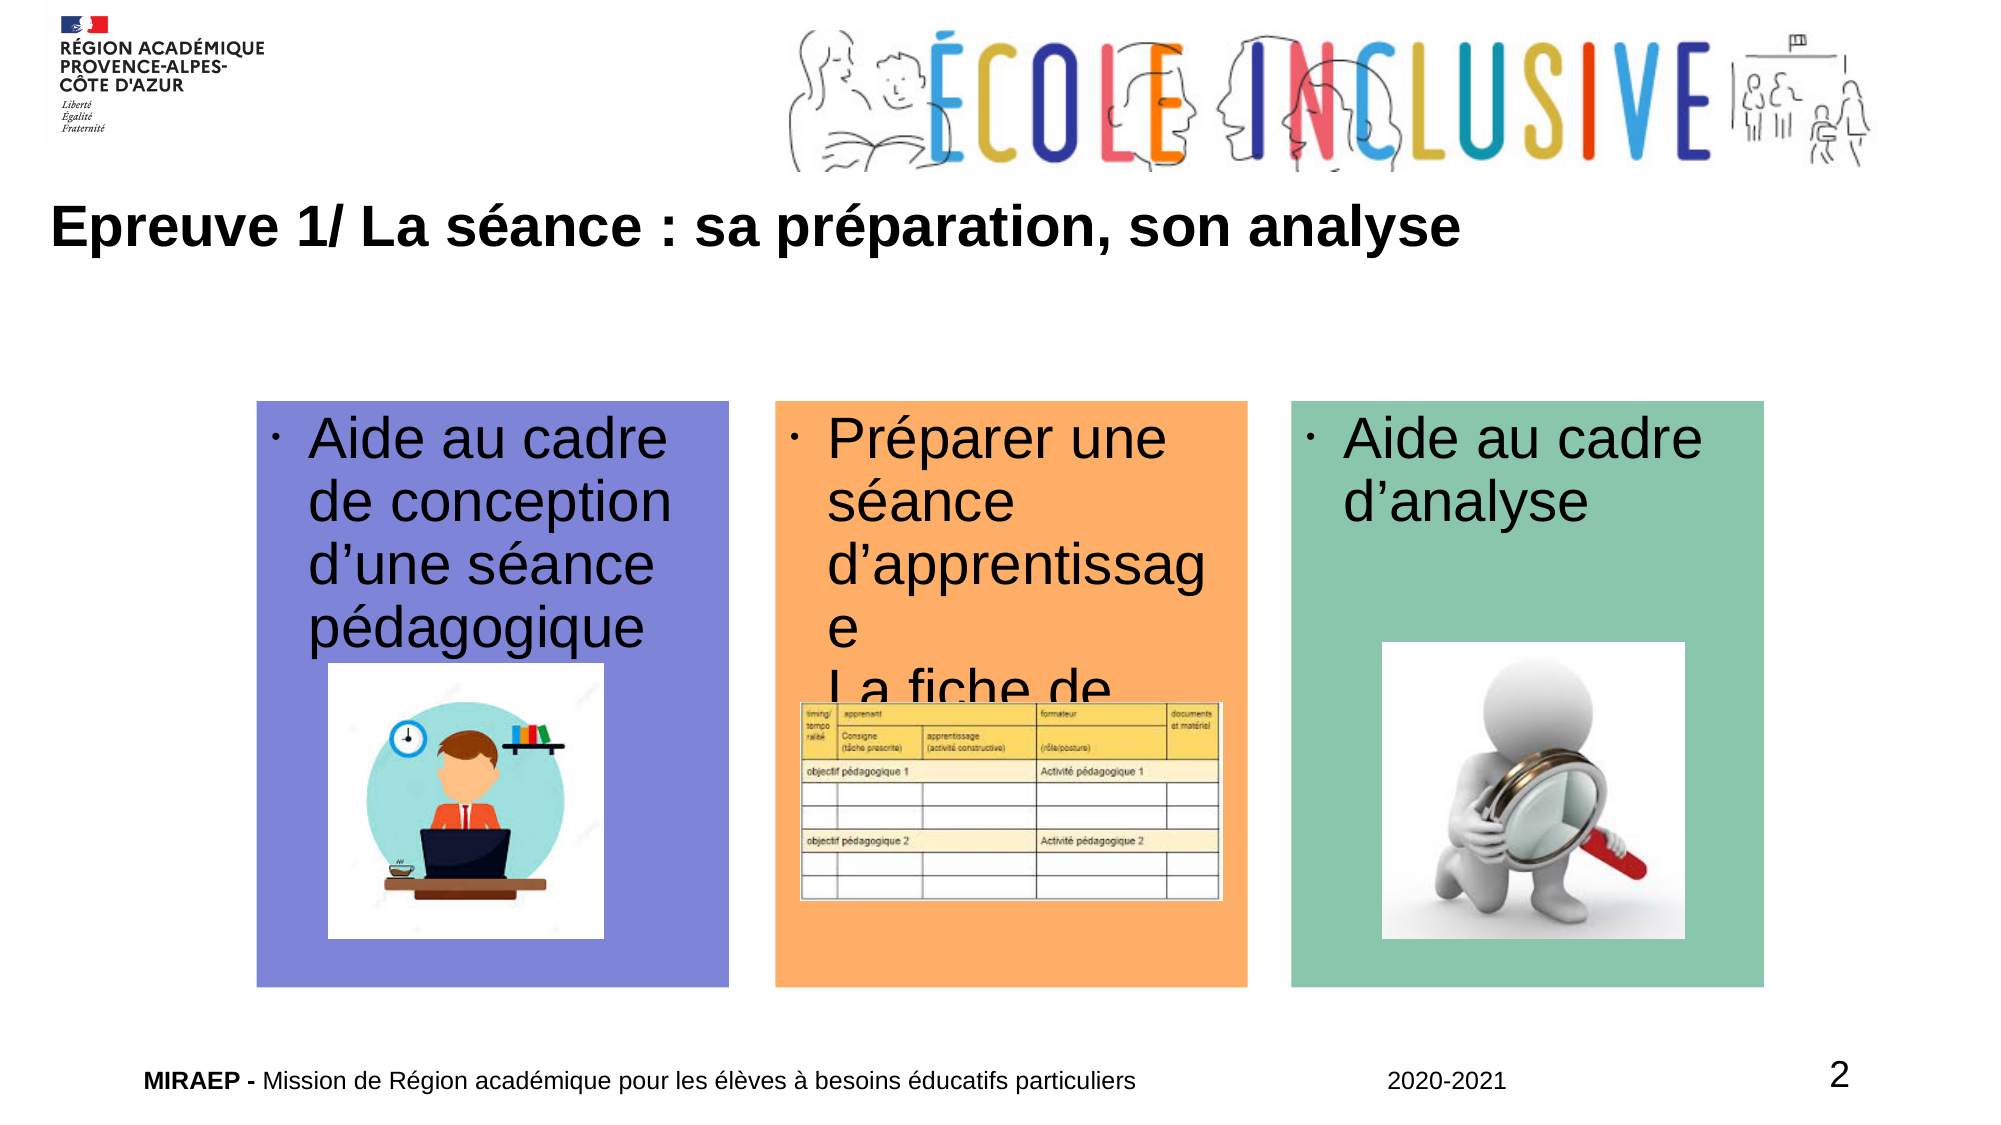

# Epreuve 1/ La séance : sa préparation, son analyse
Aide au cadre de conception d’une séance pédagogique
Préparer une séance d’apprentissage
La fiche de préparation
Aide au cadre d’analyse